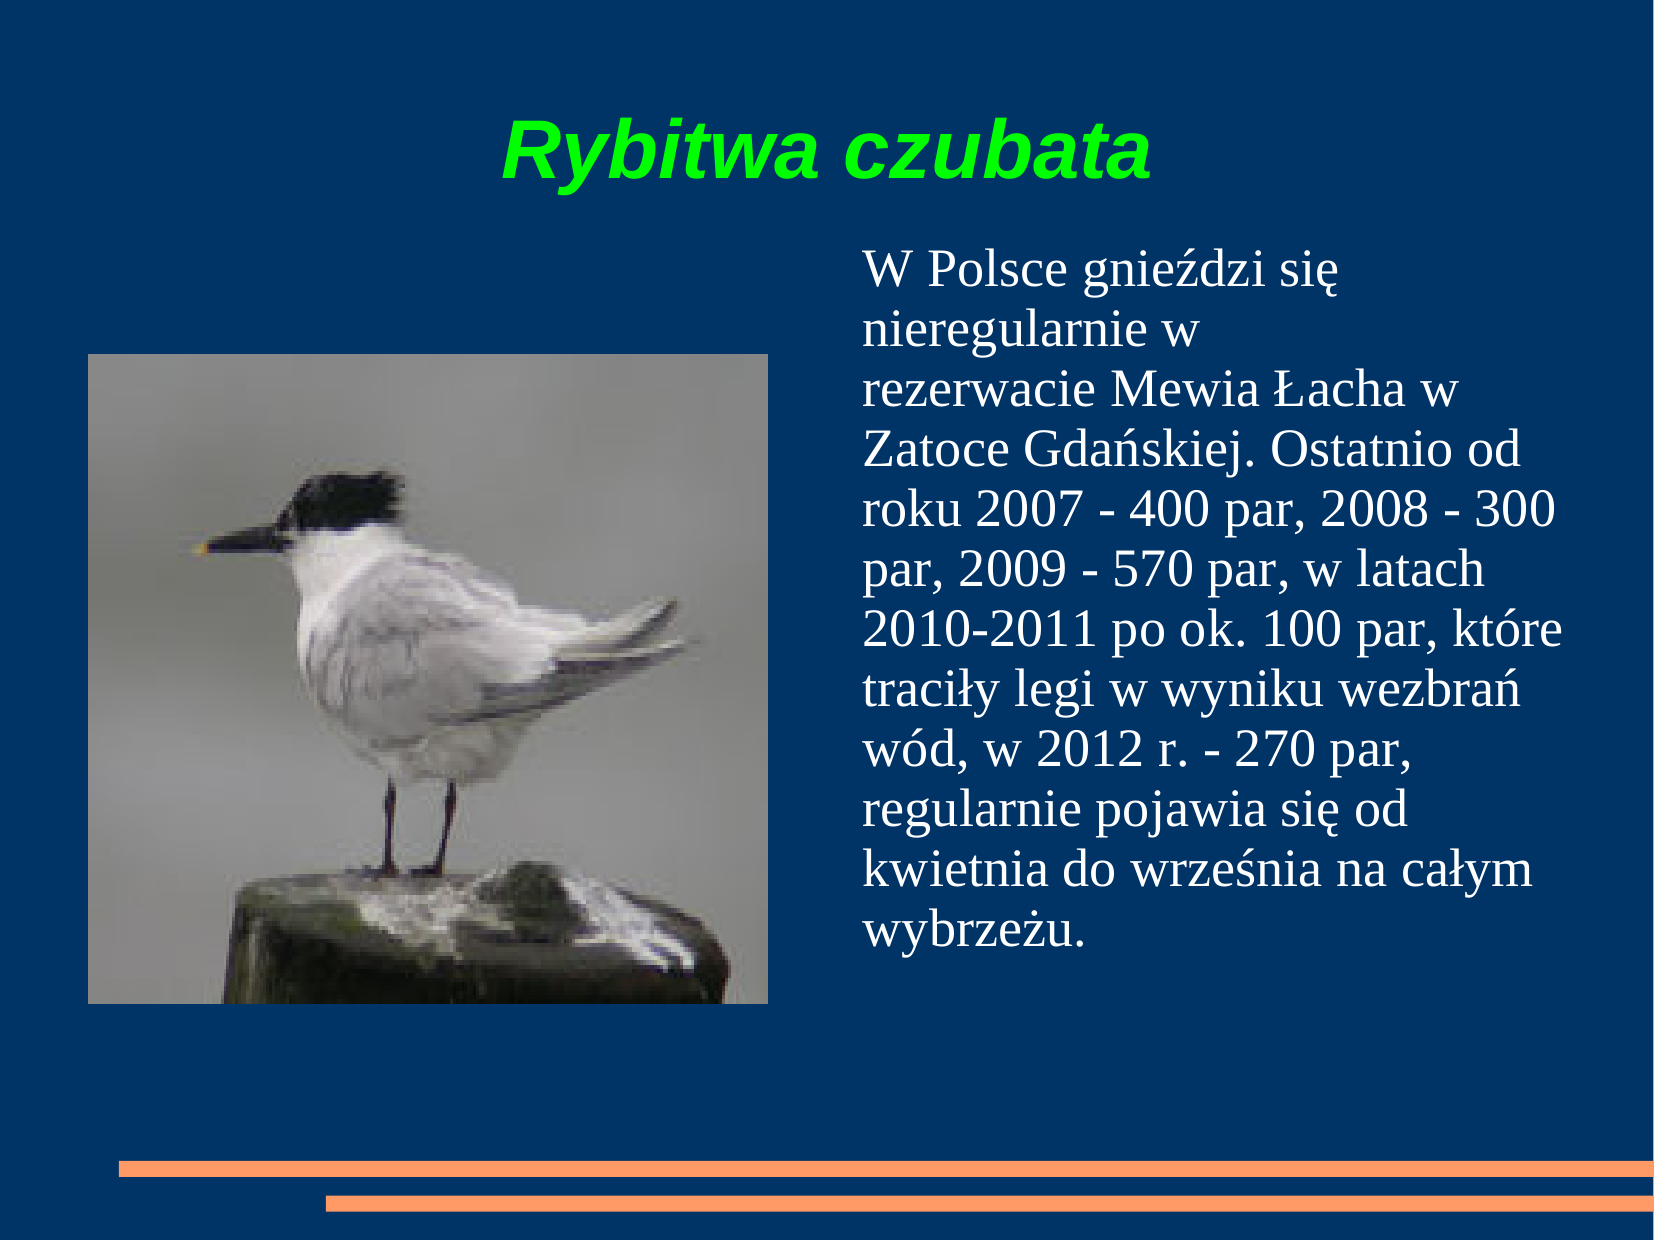

# Rybitwa czubata
W Polsce gnieździ się nieregularnie w rezerwacie Mewia Łacha w Zatoce Gdańskiej. Ostatnio od roku 2007 - 400 par, 2008 - 300 par, 2009 - 570 par, w latach 2010-2011 po ok. 100 par, które traciły legi w wyniku wezbrań wód, w 2012 r. - 270 par, regularnie pojawia się od kwietnia do września na całym wybrzeżu.